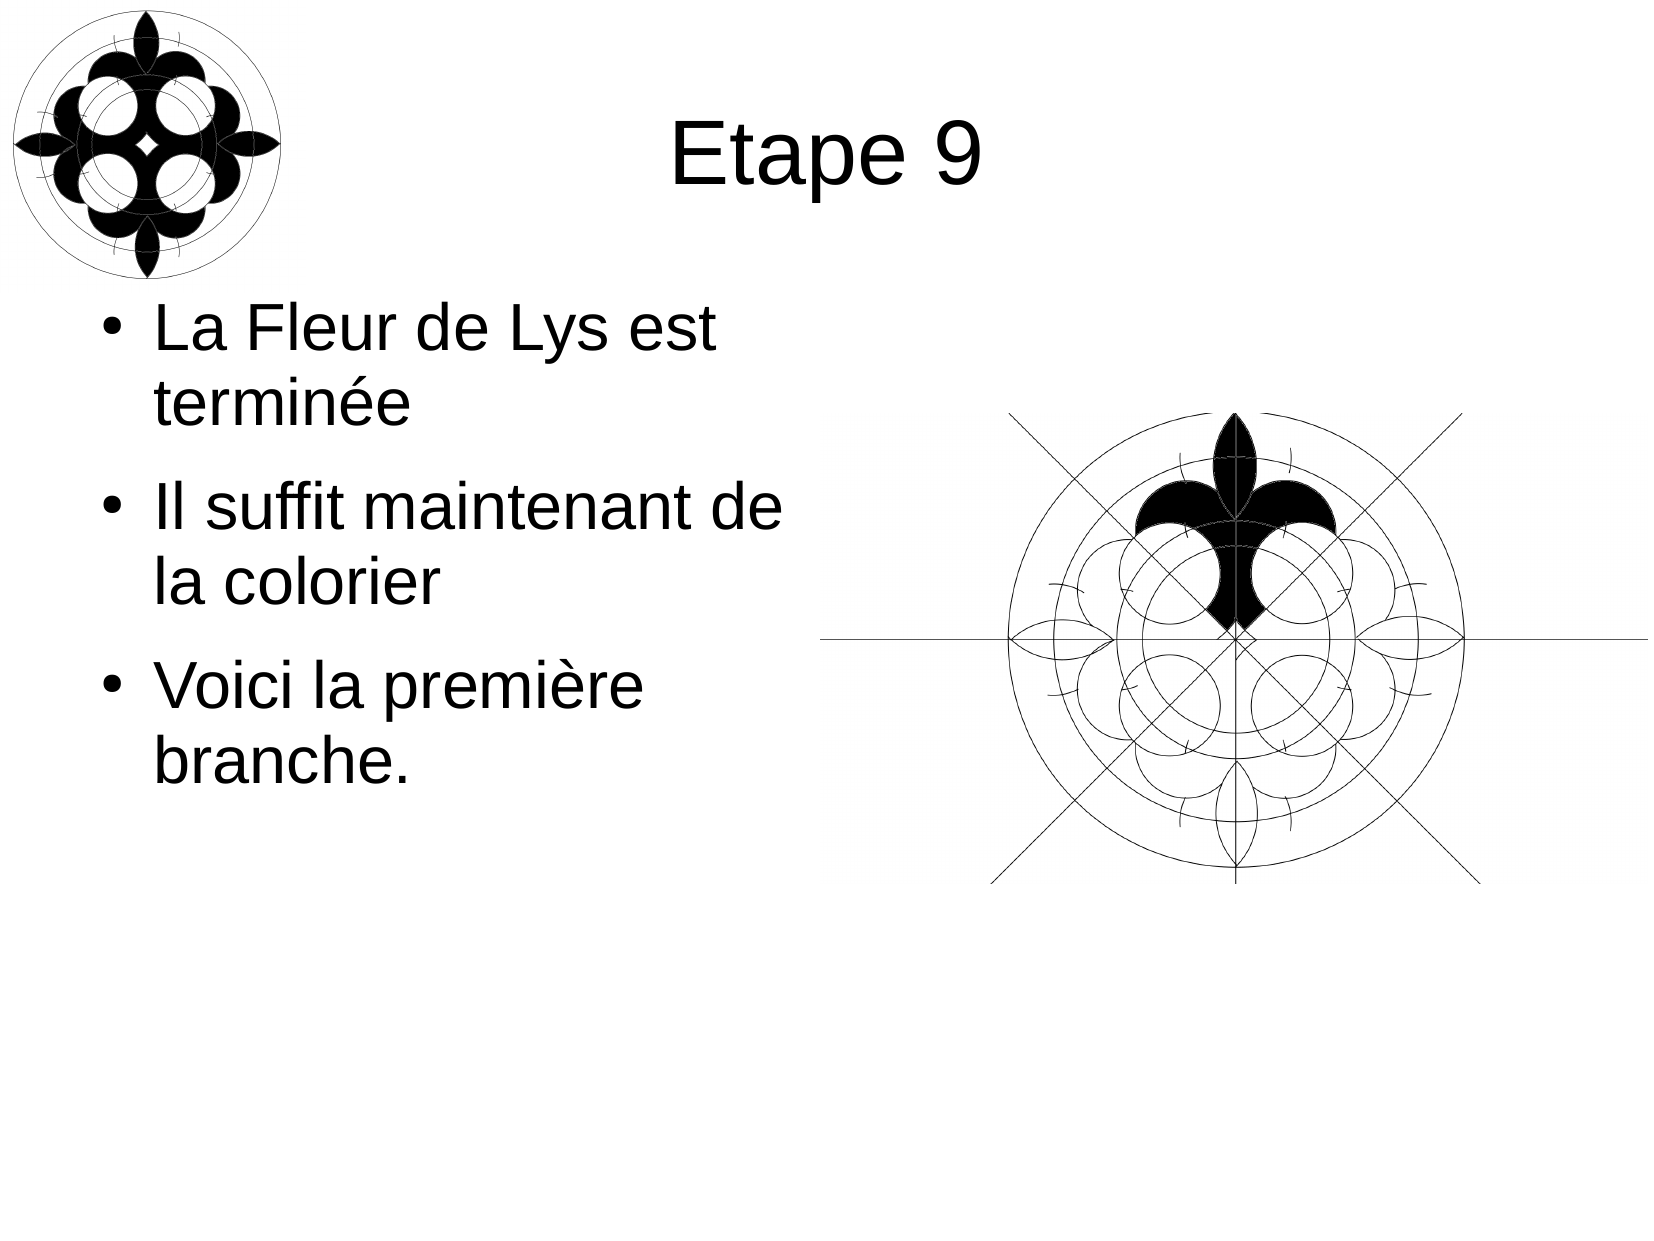

# Etape 9
La Fleur de Lys est terminée
Il suffit maintenant de la colorier
Voici la première branche.